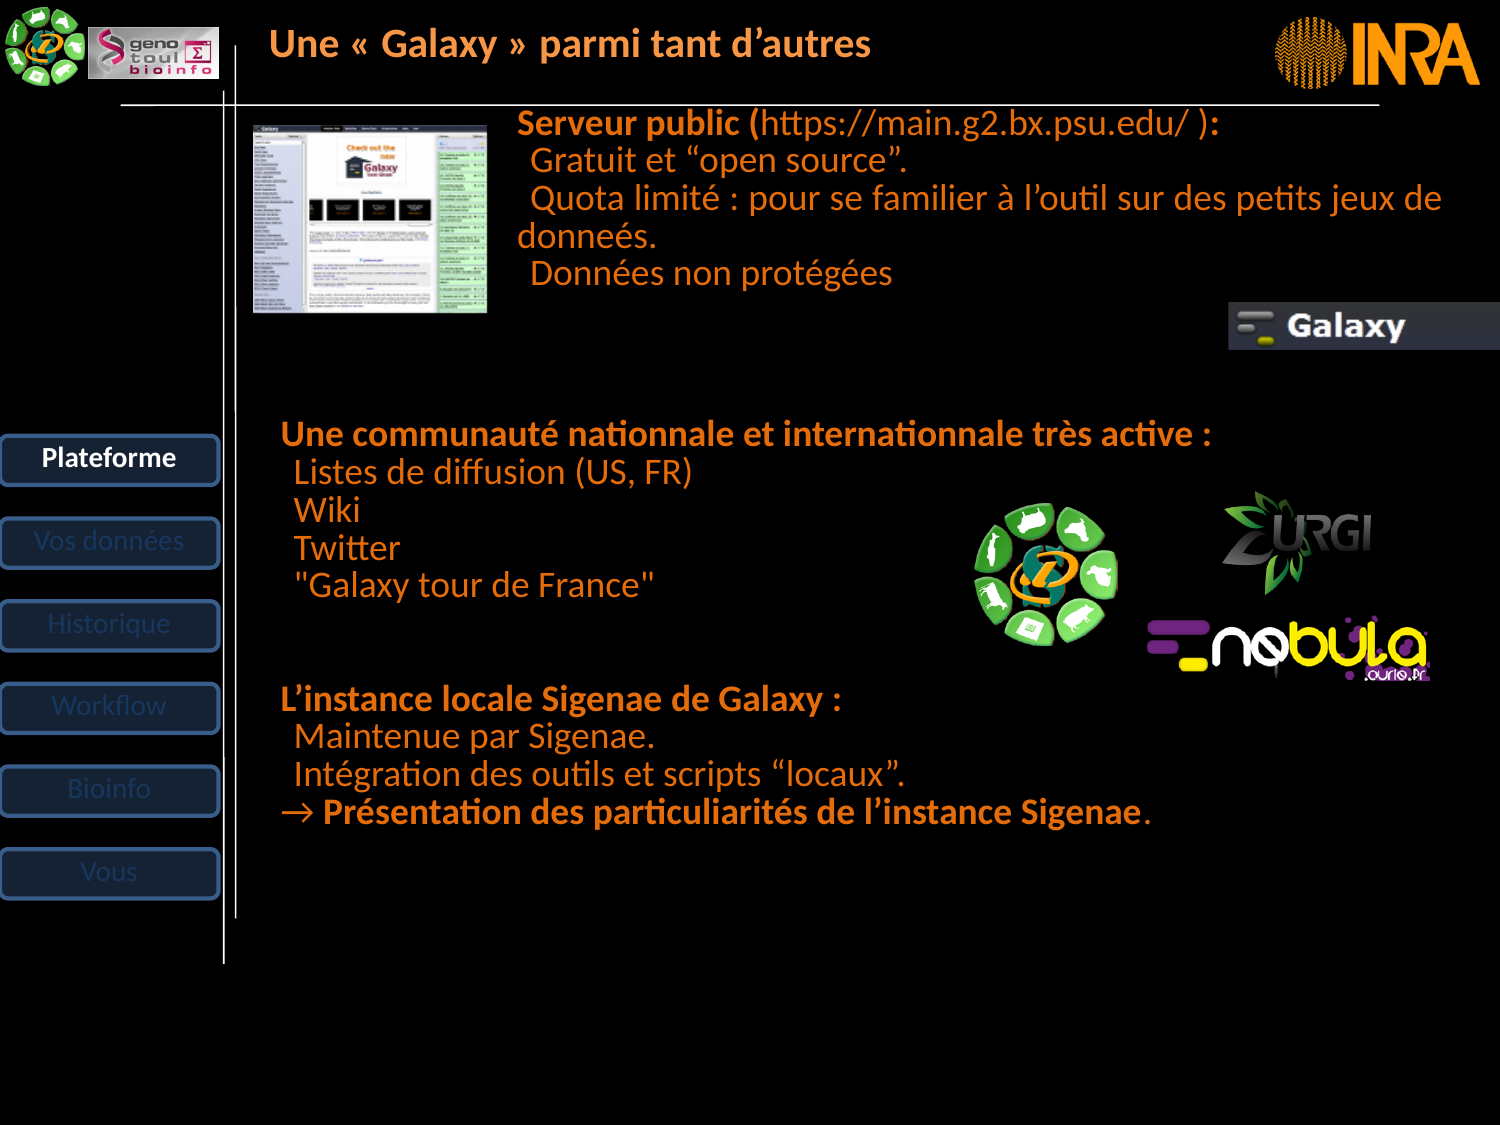

Une « Galaxy » parmi tant d’autres
Serveur public (https://main.g2.bx.psu.edu/ ):
Gratuit et “open source”.
Quota limité : pour se familier à l’outil sur des petits jeux de donneés.
Données non protégées
Une communauté nationnale et internationnale très active :
Listes de diffusion (US, FR)
Wiki
Twitter
"Galaxy tour de France"
L’instance locale Sigenae de Galaxy :
Maintenue par Sigenae.
Intégration des outils et scripts “locaux”.
→ Présentation des particuliarités de l’instance Sigenae.
Plateforme
Vos données
Historique
Workflow
Bioinfo
Vous